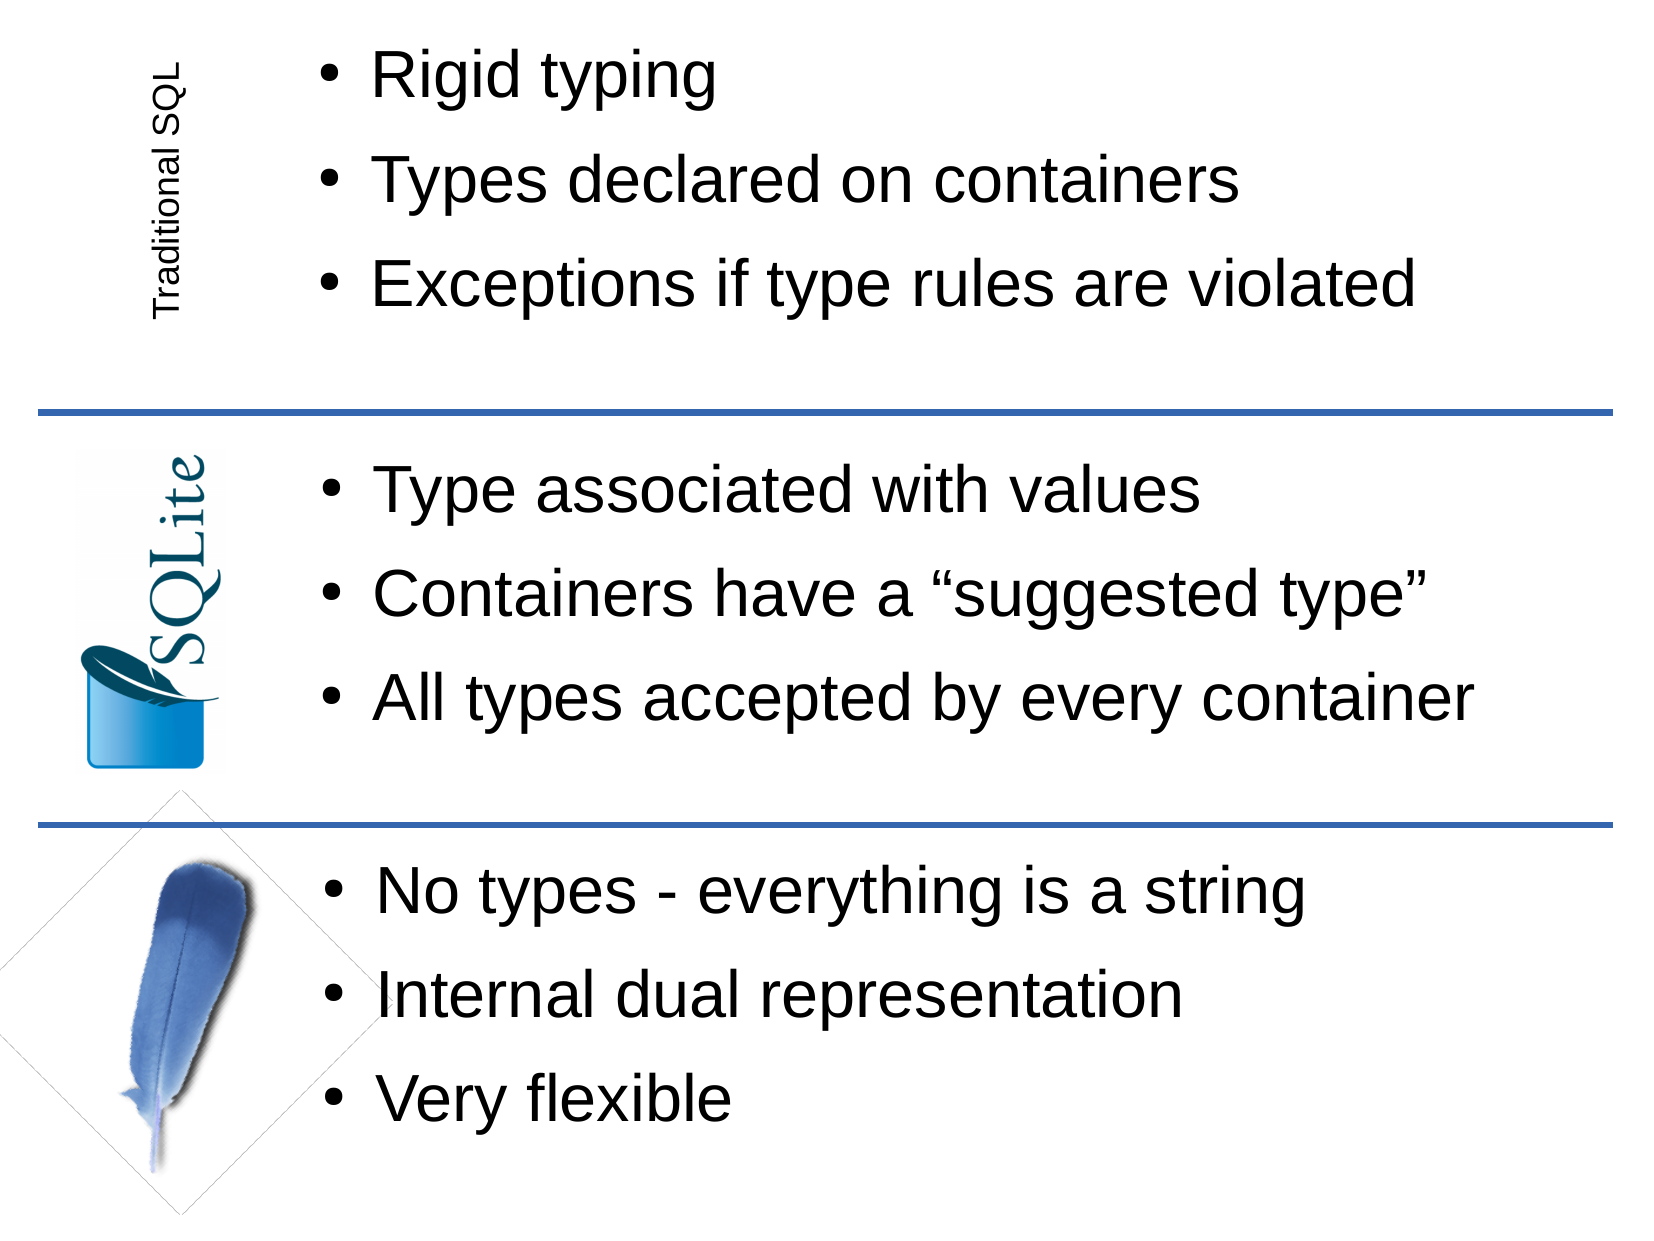

# Rigid typing
Types declared on containers
Exceptions if type rules are violated
Traditional SQL
Type associated with values
Containers have a “suggested type”
All types accepted by every container
No types - everything is a string
Internal dual representation
Very flexible